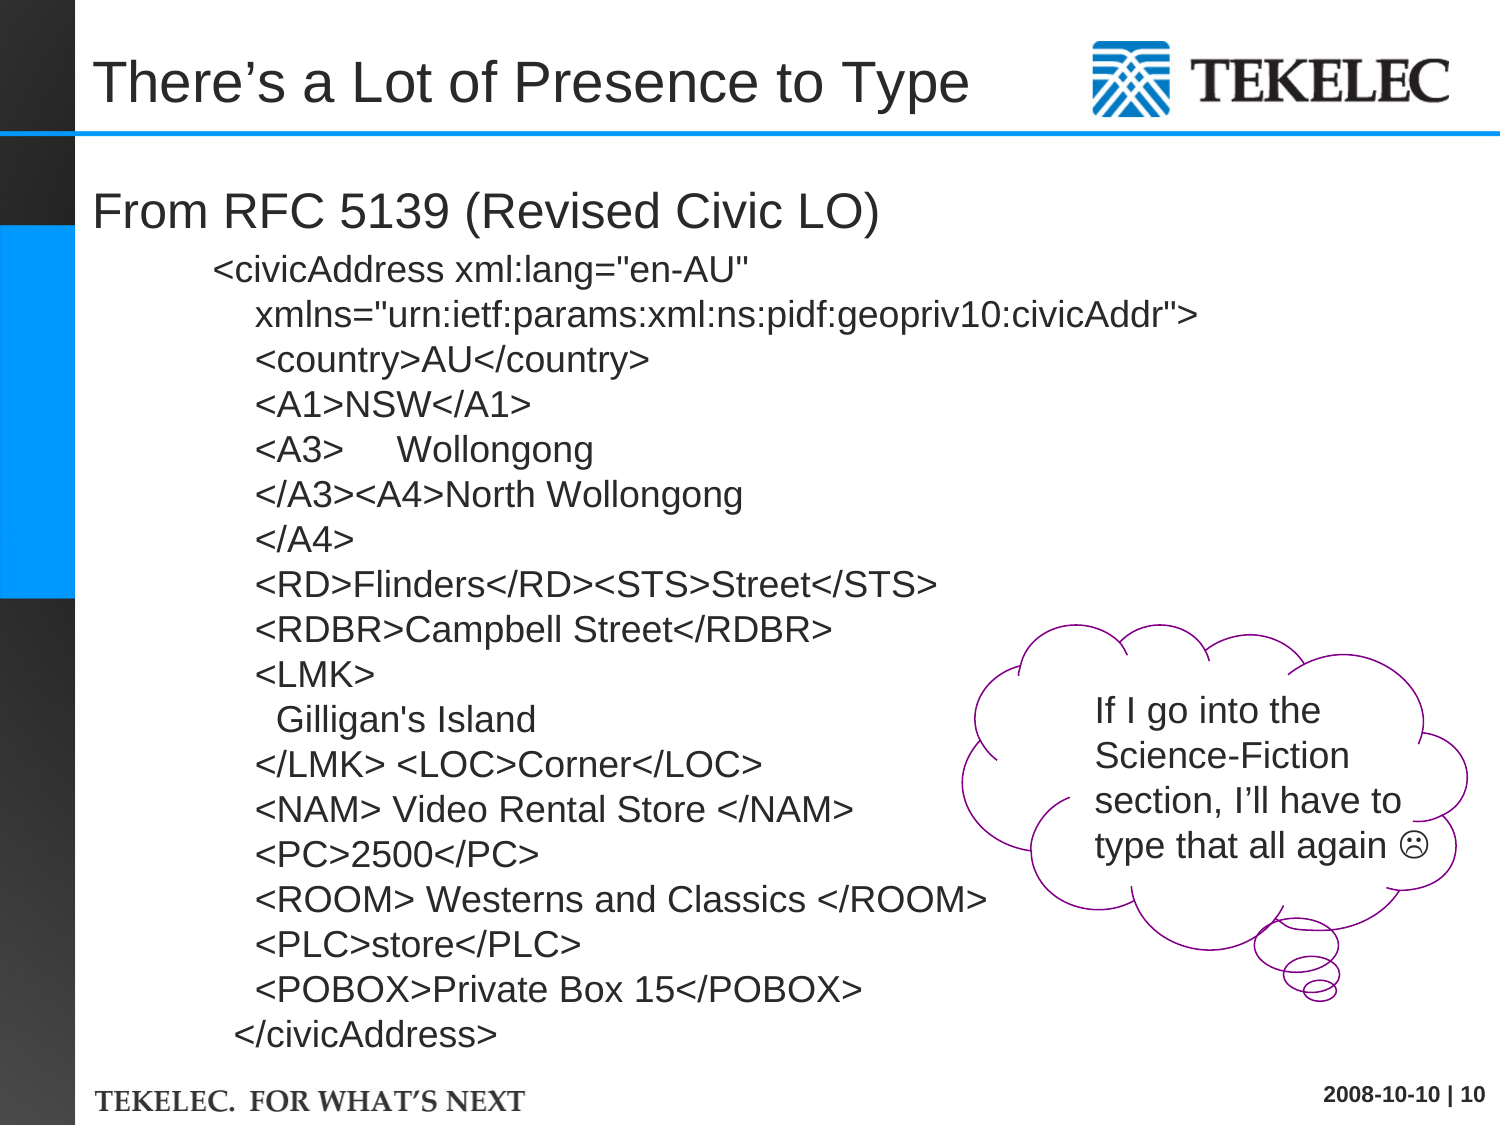

# There’s a Lot of Presence to Type
From RFC 5139 (Revised Civic LO)
 <civicAddress xml:lang="en-AU"
 xmlns="urn:ietf:params:xml:ns:pidf:geopriv10:civicAddr">
 <country>AU</country>
 <A1>NSW</A1>
 <A3> Wollongong
 </A3><A4>North Wollongong
 </A4>
 <RD>Flinders</RD><STS>Street</STS>
 <RDBR>Campbell Street</RDBR>
 <LMK>
 Gilligan's Island
 </LMK> <LOC>Corner</LOC>
 <NAM> Video Rental Store </NAM>
 <PC>2500</PC>
 <ROOM> Westerns and Classics </ROOM>
 <PLC>store</PLC>
 <POBOX>Private Box 15</POBOX>
 </civicAddress>
If I go into the Science-Fiction section, I’ll have to type that all again 